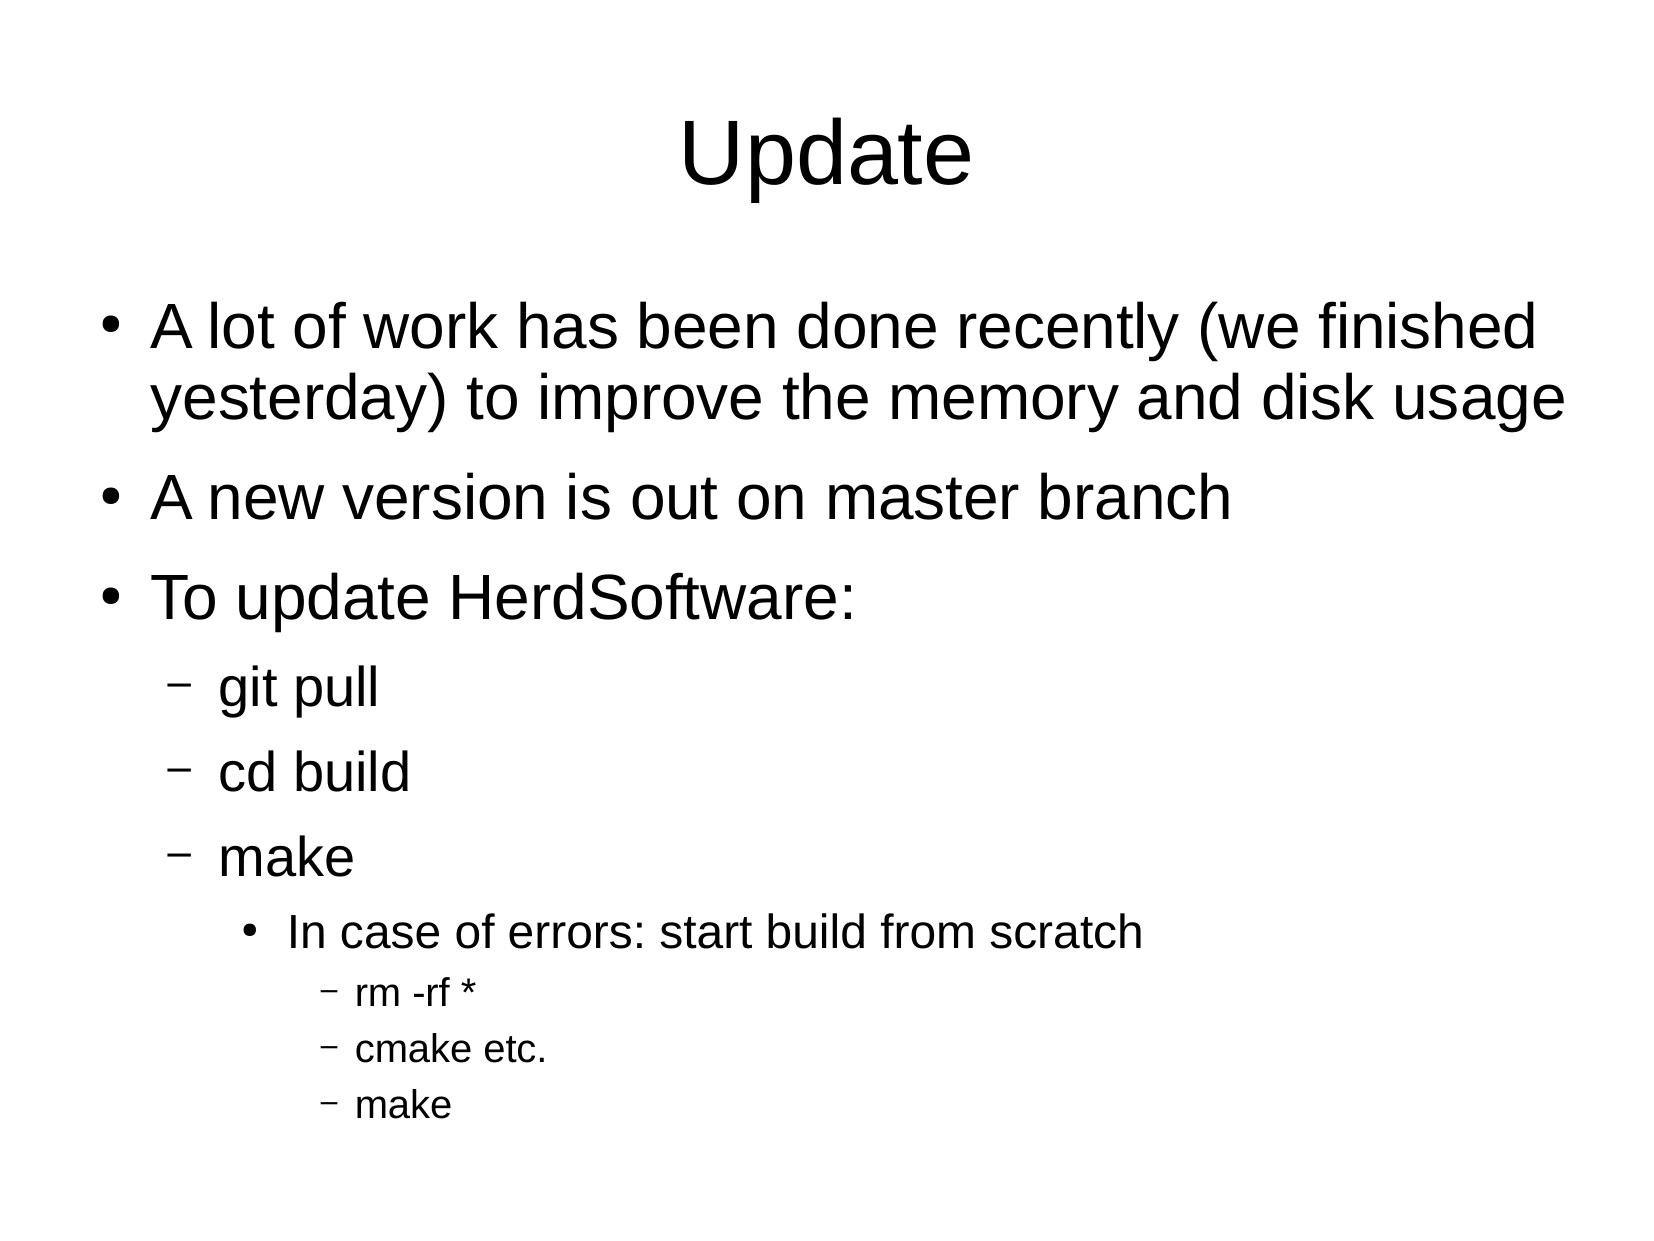

# Update
A lot of work has been done recently (we finished yesterday) to improve the memory and disk usage
A new version is out on master branch
To update HerdSoftware:
git pull
cd build
make
In case of errors: start build from scratch
rm -rf *
cmake etc.
make